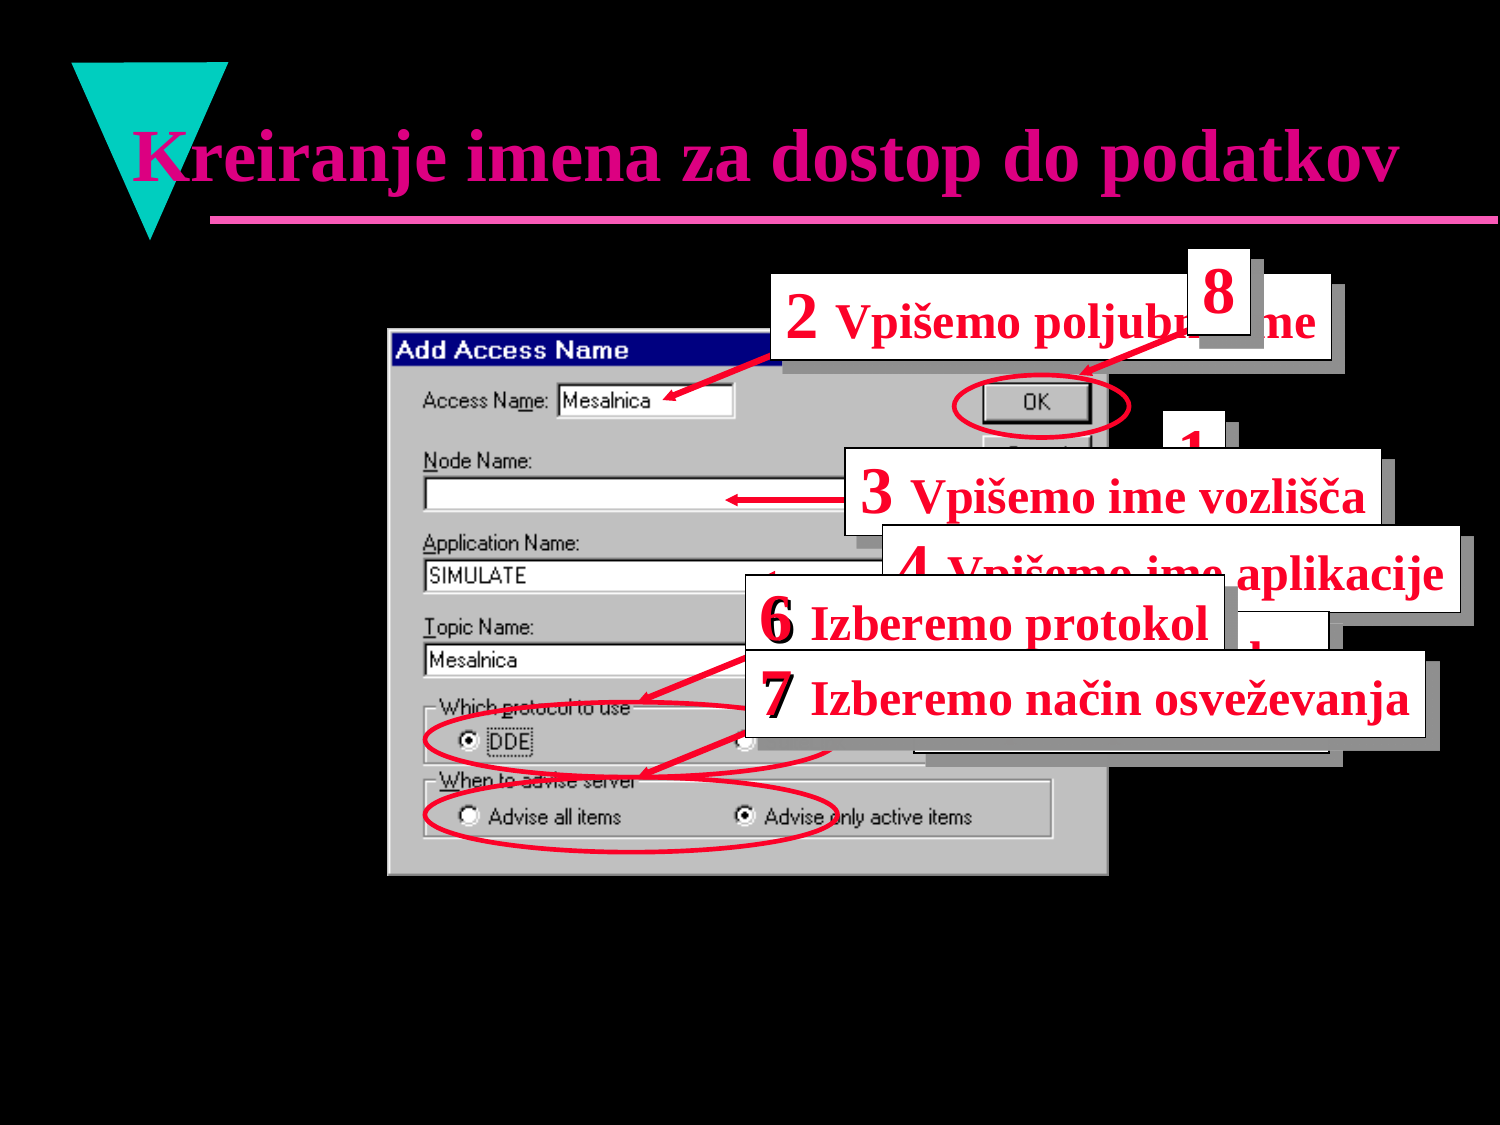

# Kreiranje imena za dostop do podatkov
8
2 Vpišemo poljubno ime
1
3 Vpišemo ime vozlišča
4 Vpišemo ime aplikacije
6 Izberemo protokol
4 Vpišemo naslov
skupine podatkov
7 Izberemo način osveževanja
RVP2
I/O komunikacija
13